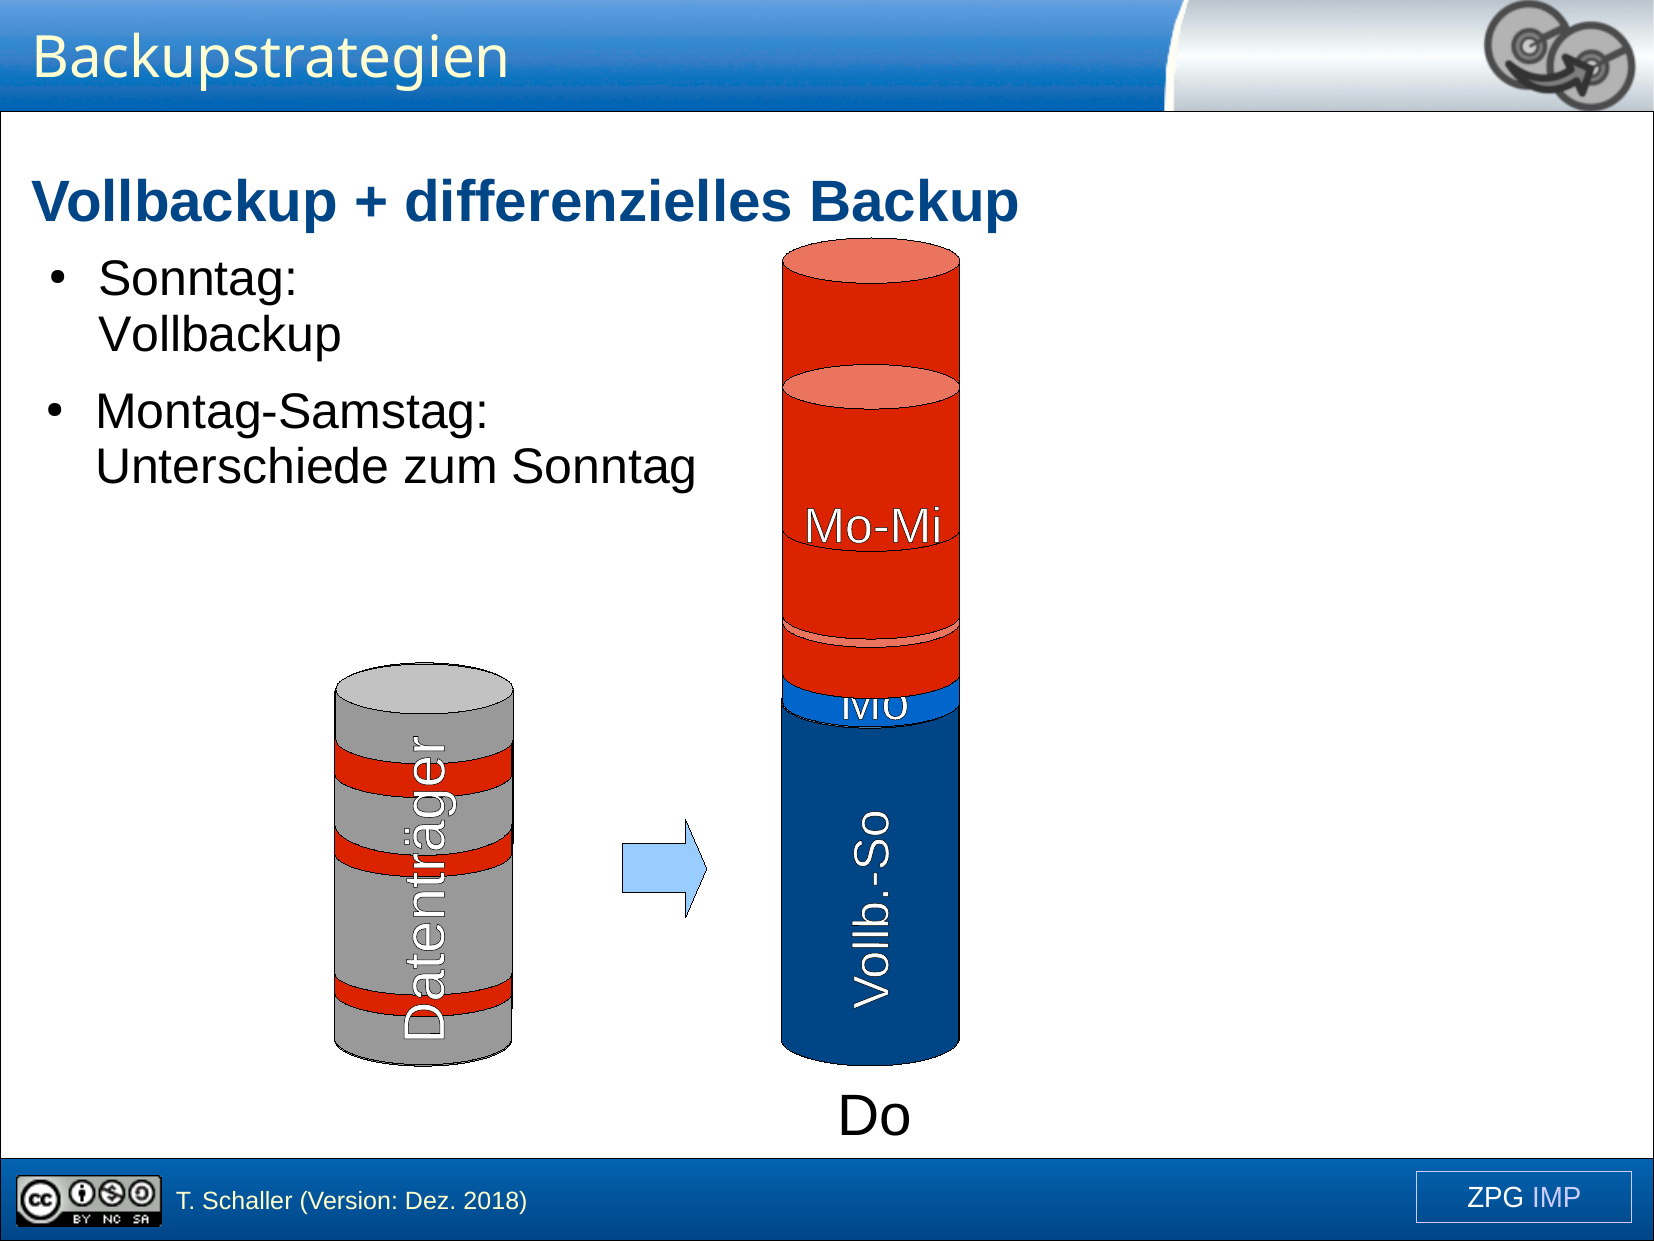

# Backupstrategien
Vollbackup + differenzielles Backup
 Sonntag:
 Vollbackup
 Montag-Samstag:
 Unterschiede zum Sonntag
Mo-Mi
Mo-Di
Mo
Datenträger
Vollb.-So
So
Mo
Do
Di
Mi
7